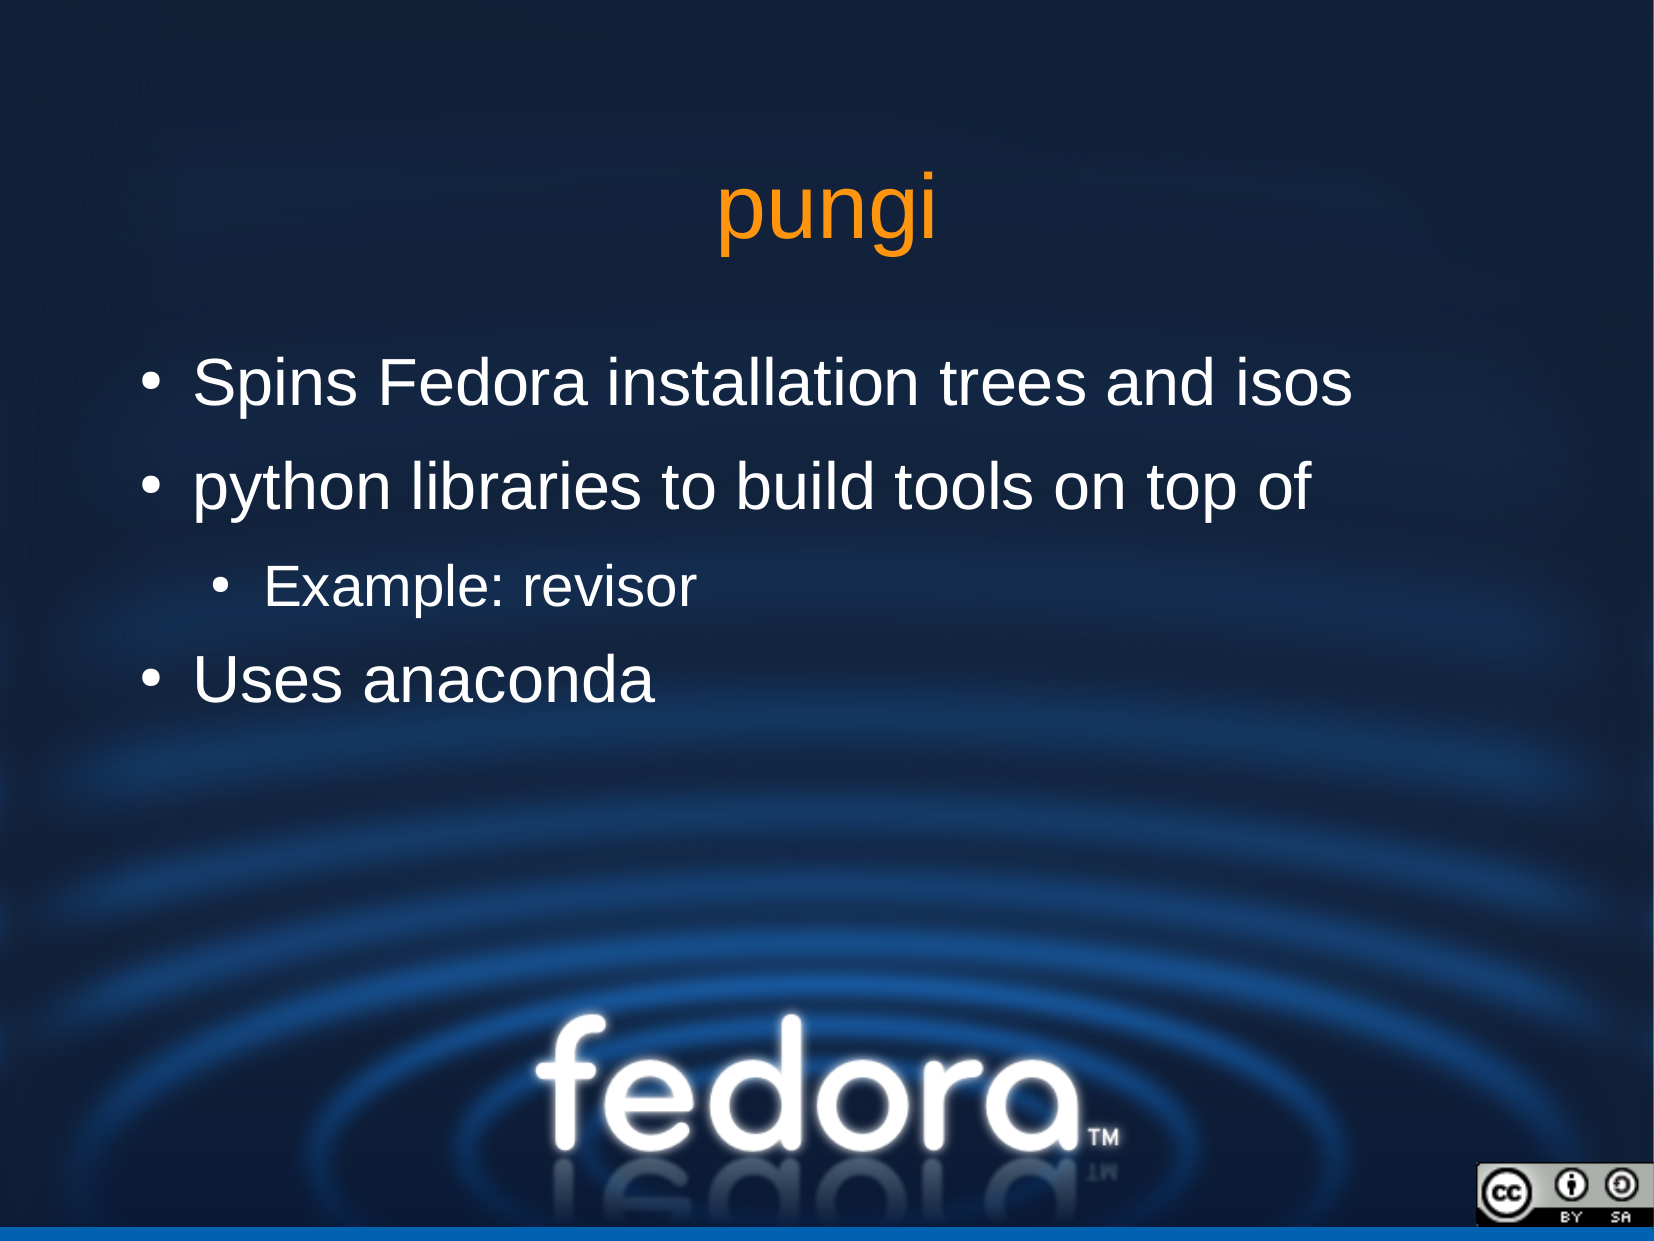

# pungi
Spins Fedora installation trees and isos
python libraries to build tools on top of
Example: revisor
Uses anaconda